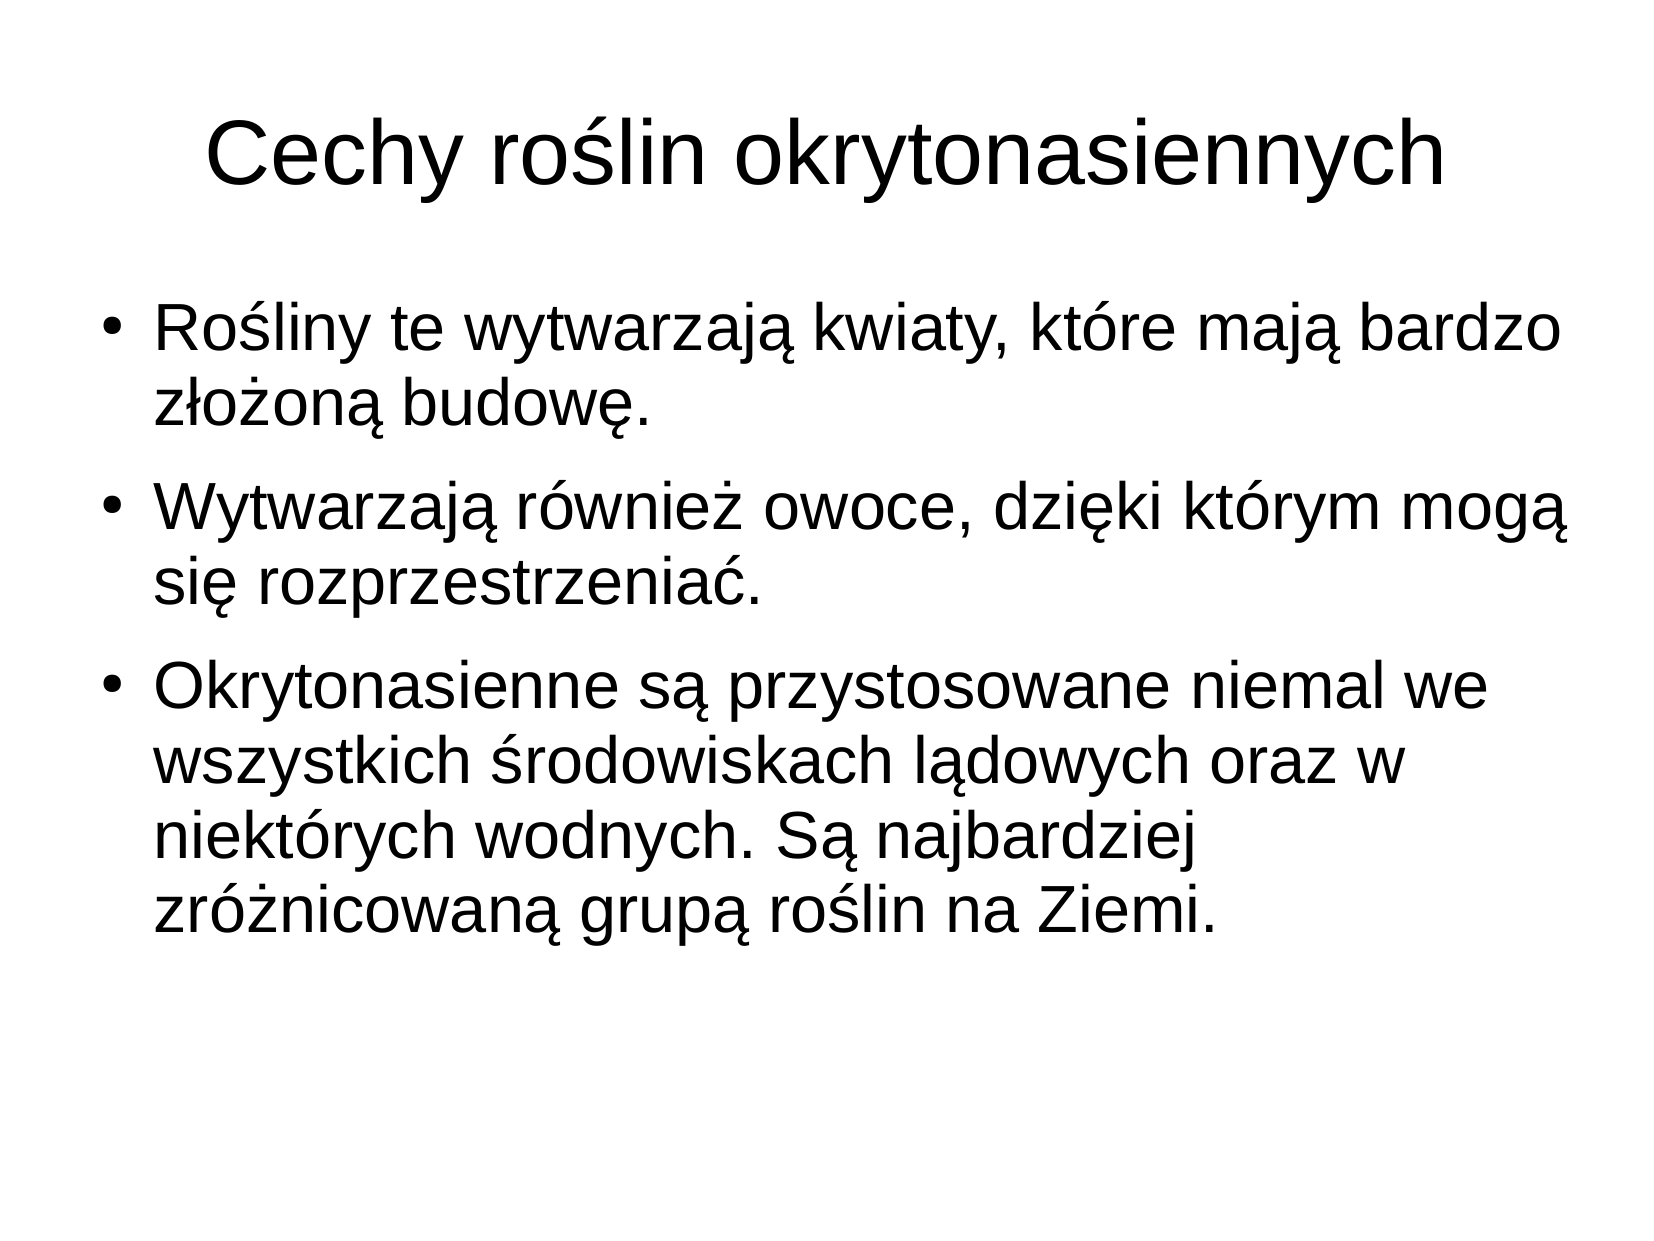

# Cechy roślin okrytonasiennych
Rośliny te wytwarzają kwiaty, które mają bardzo złożoną budowę.
Wytwarzają również owoce, dzięki którym mogą się rozprzestrzeniać.
Okrytonasienne są przystosowane niemal we wszystkich środowiskach lądowych oraz w niektórych wodnych. Są najbardziej zróżnicowaną grupą roślin na Ziemi.